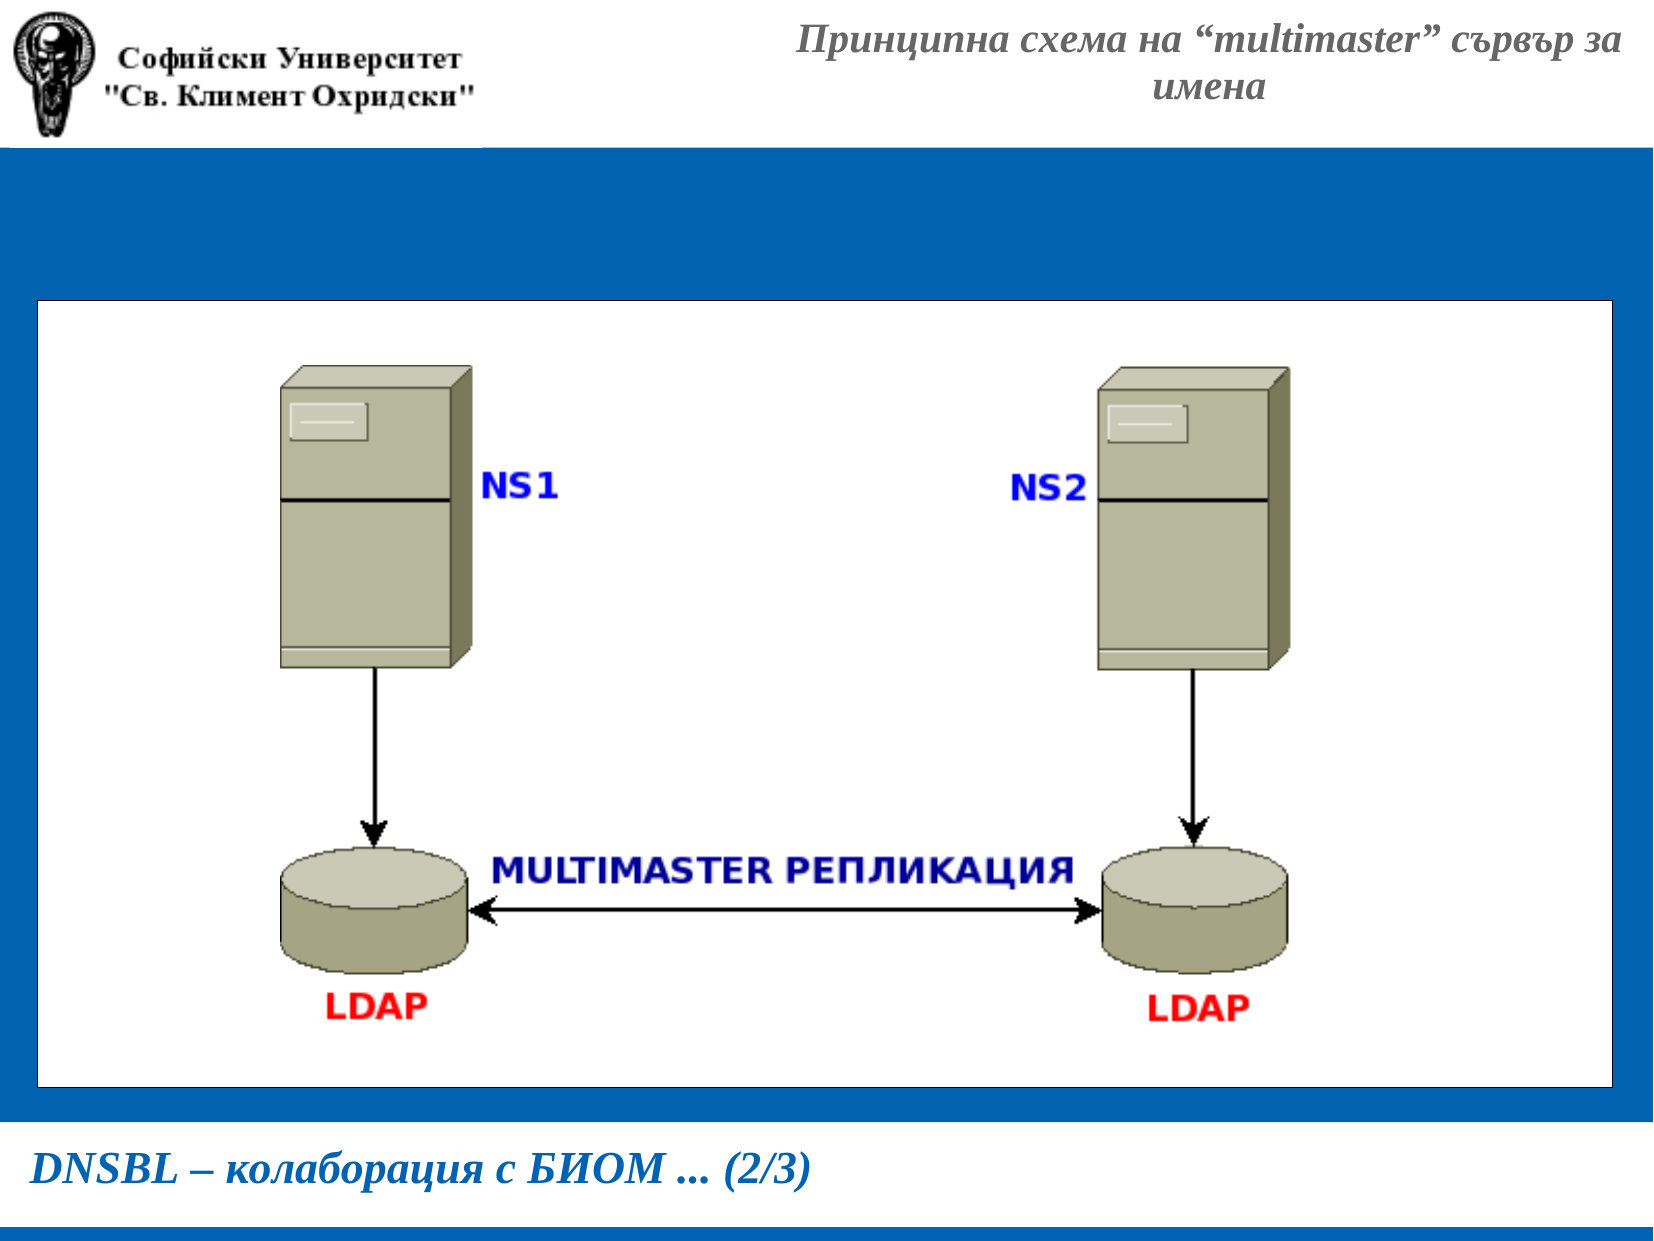

# Принципна схема на “multimaster” сървър за имена
Принципна схема на “multimaster” сървър за имена
DNSBL – колаборация с БИОМ ... (2/3)